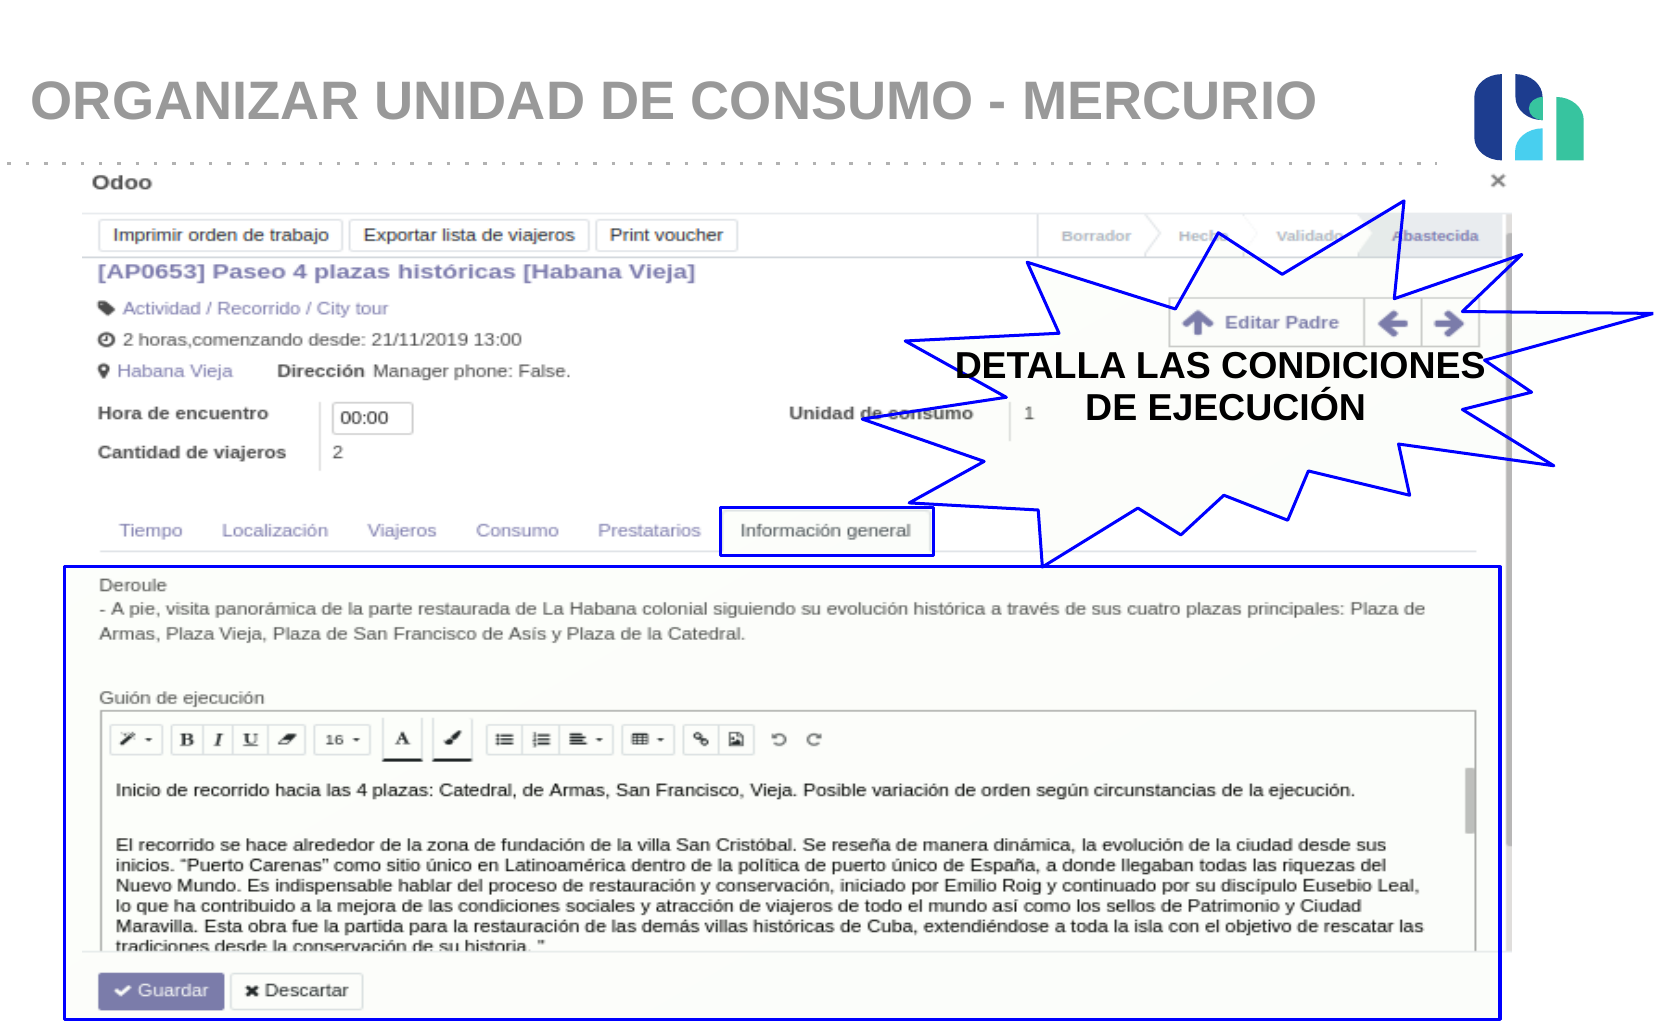

ORGANIZAR UNIDAD DE CONSUMO - MERCURIO
DETALLA LAS CONDICIONES
 DE EJECUCIÓN